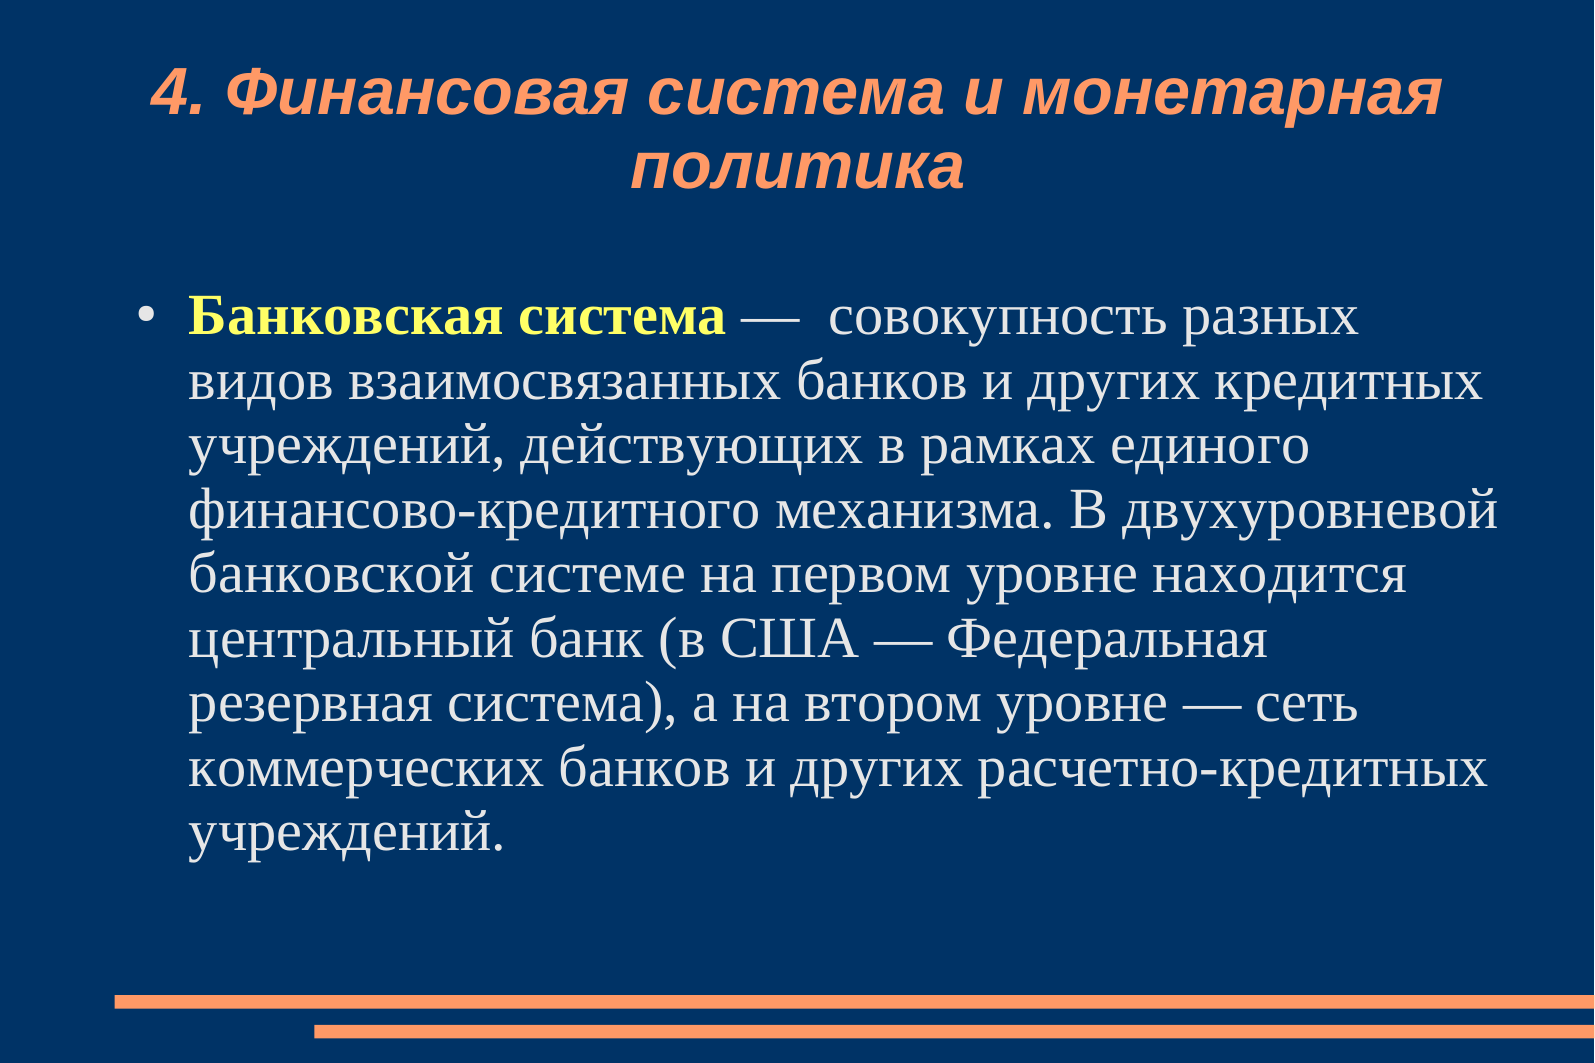

# 4. Финансовая система и монетарная политика
Банковская система — совокупность разных видов взаимосвязанных банков и других кредитных учреждений, действующих в рамках единого финансово-кредитного механизма. В двухуровневой банковской системе на первом уровне находится центральный банк (в США — Федеральная резервная система), а на втором уровне — сеть коммерческих банков и других расчетно-кредитных учреждений.